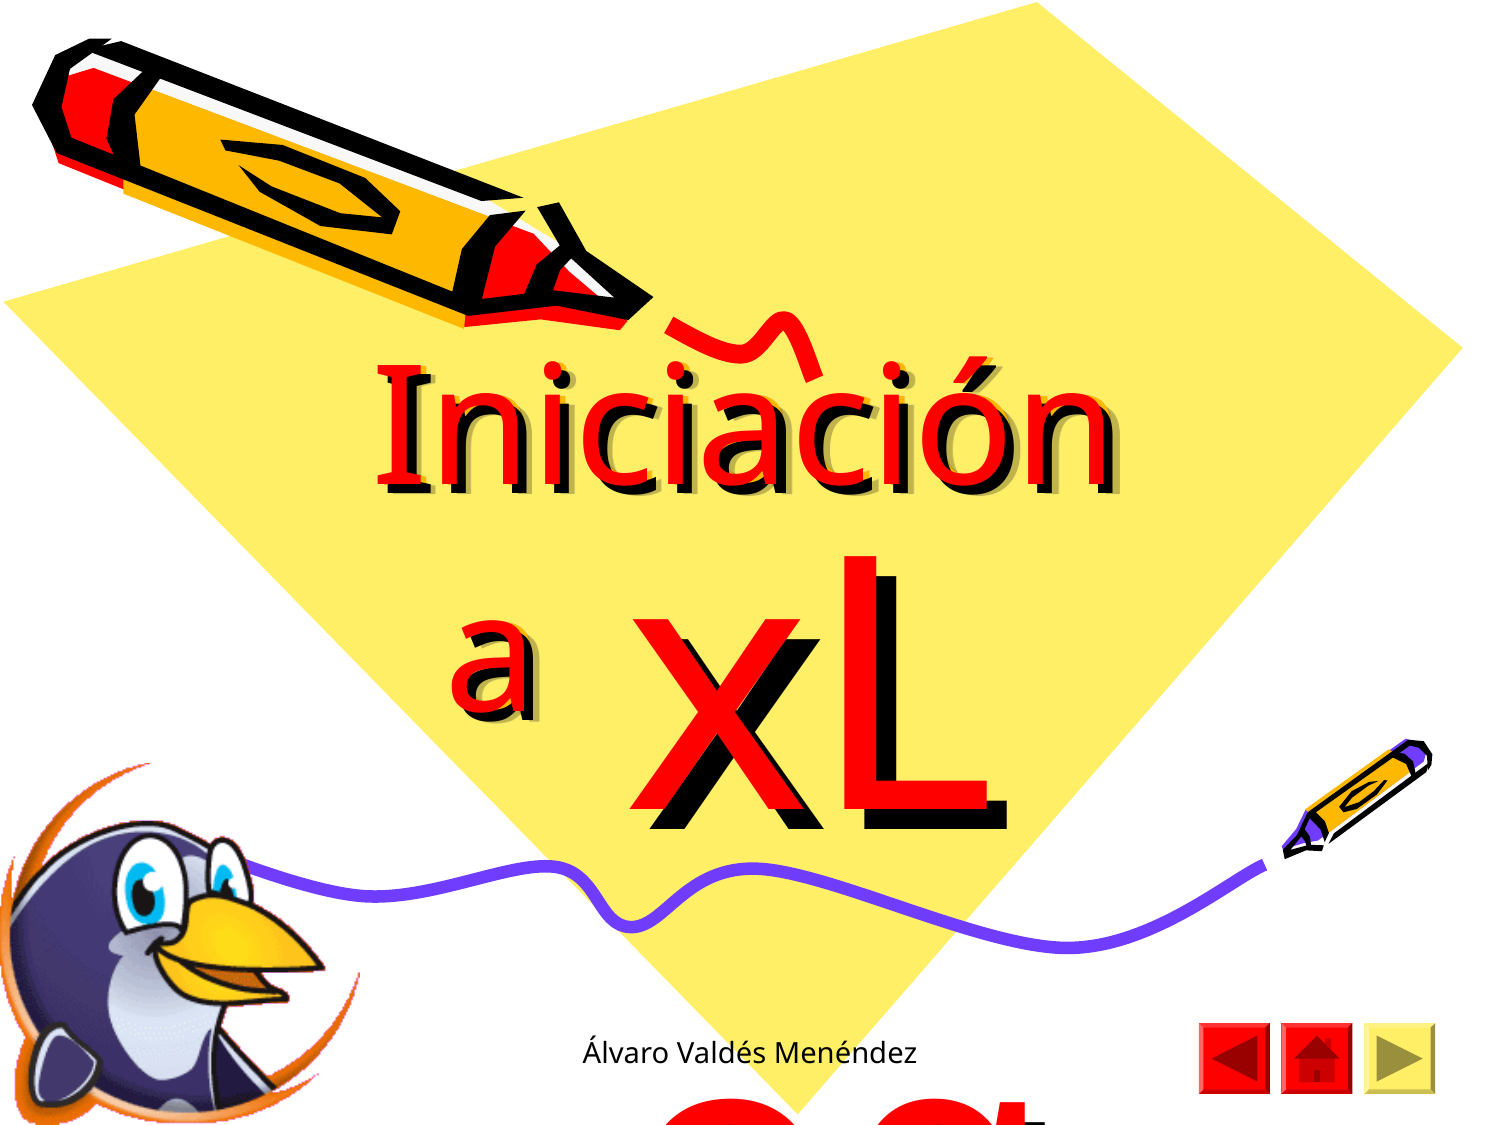

# Iniciación a
xLogo
Álvaro Valdés Menéndez